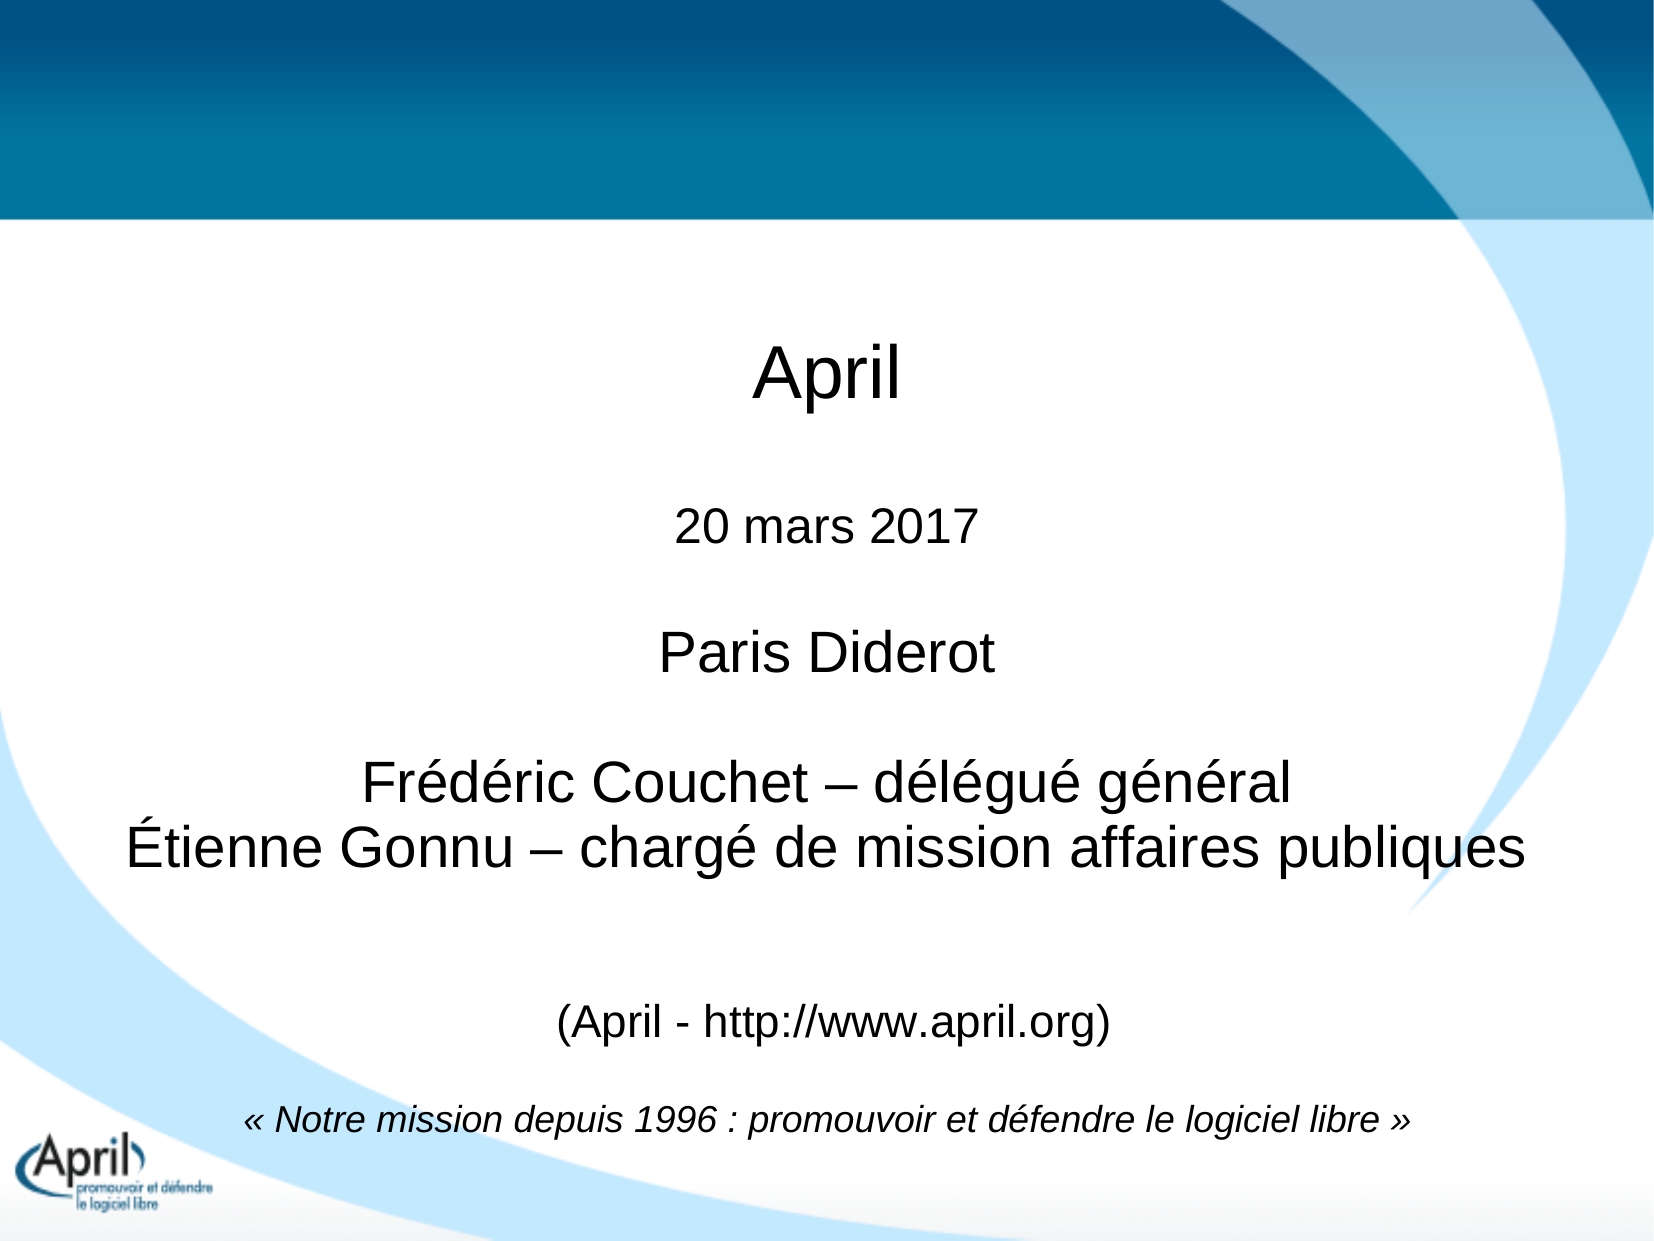

# April
20 mars 2017
Paris Diderot
Frédéric Couchet – délégué général
Étienne Gonnu – chargé de mission affaires publiques
 (April - http://www.april.org)
« Notre mission depuis 1996 : promouvoir et défendre le logiciel libre »